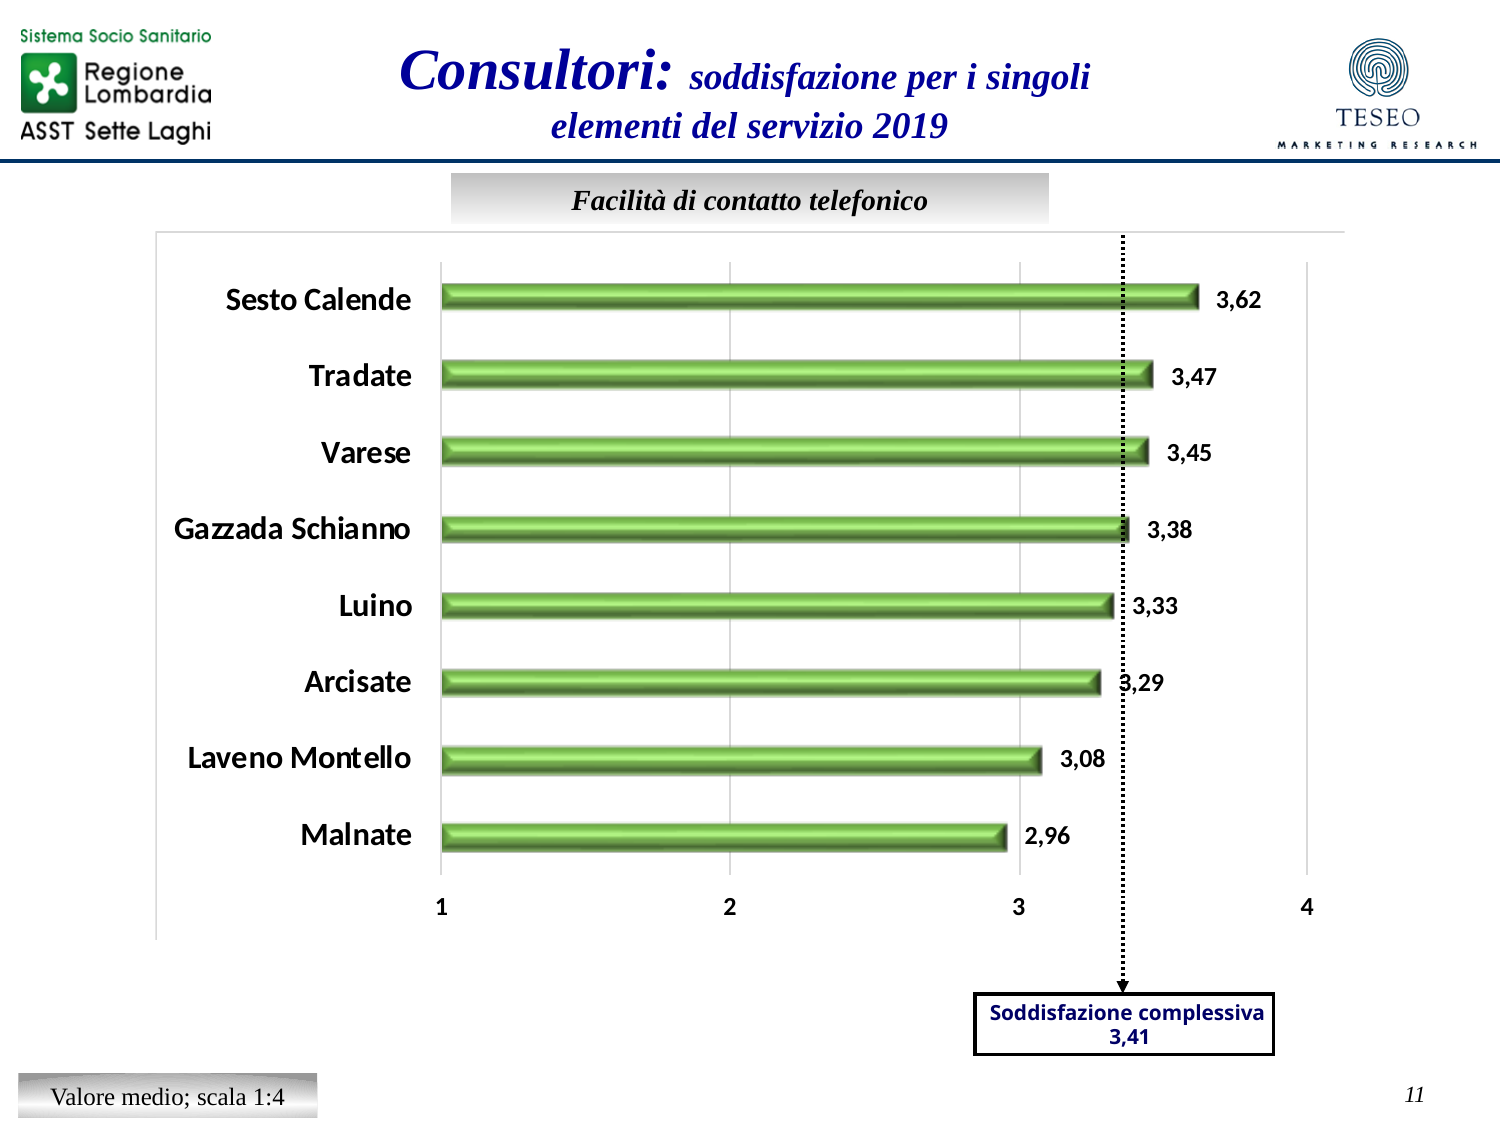

Consultori: soddisfazione per i singoli
elementi del servizio 2019
Facilità di contatto telefonico
Soddisfazione complessiva
3,41
Valore medio; scala 1:4